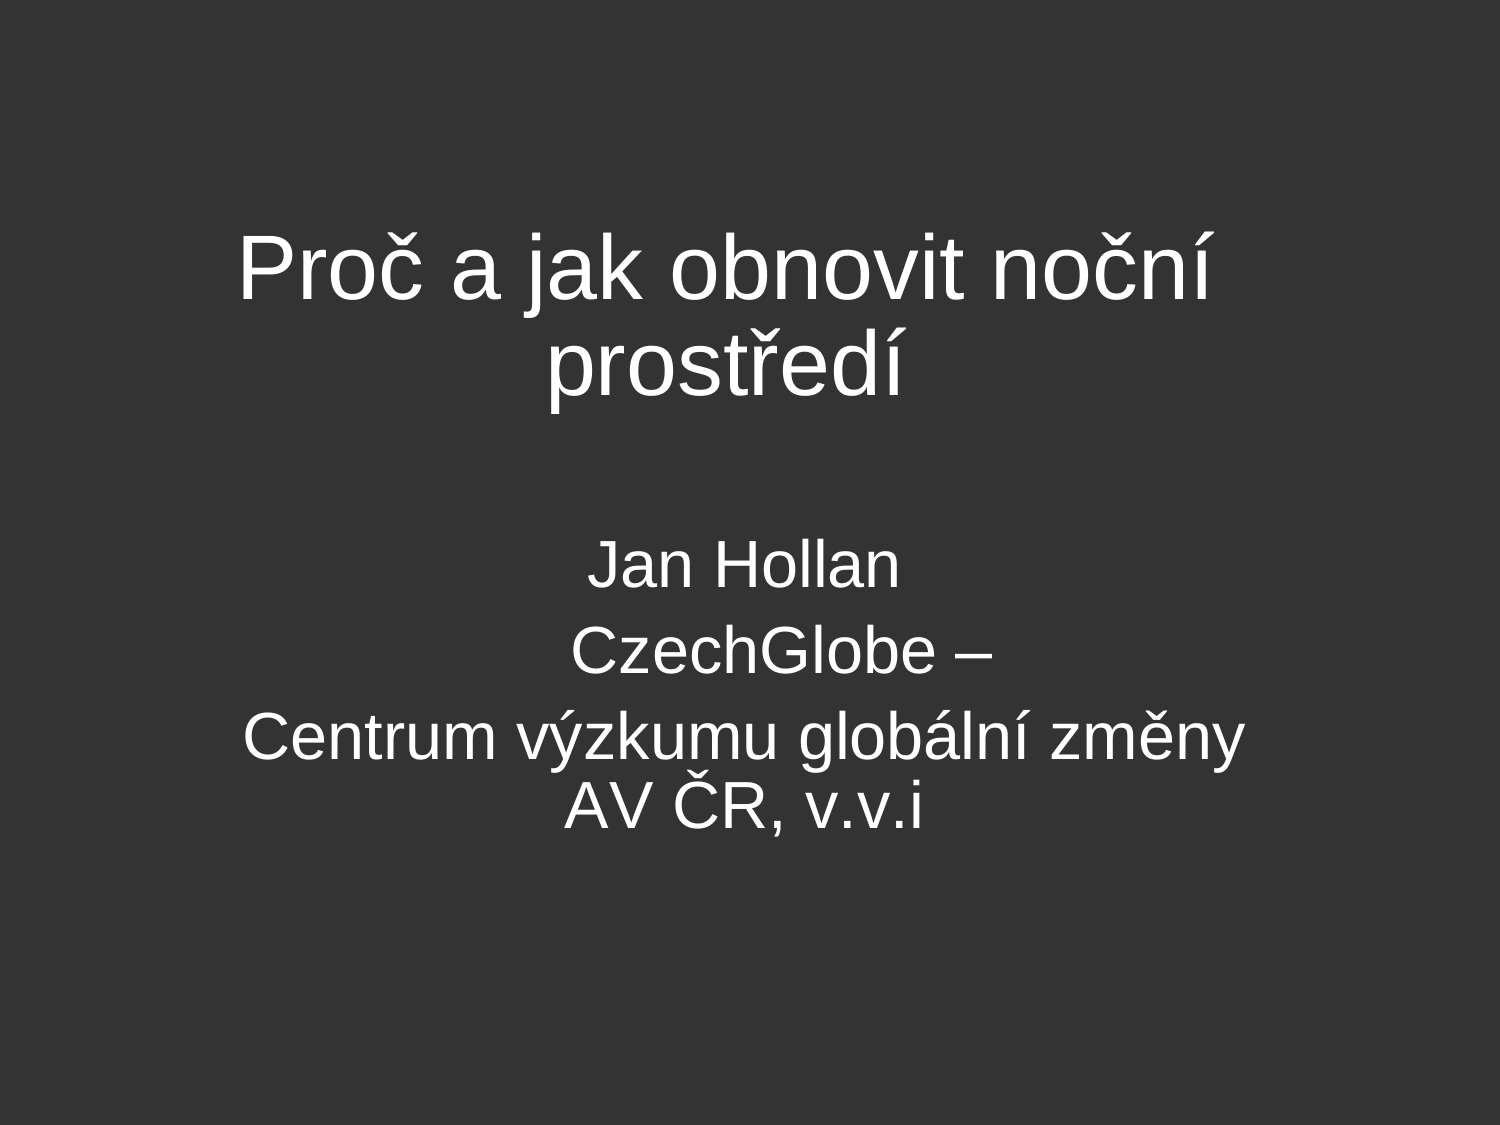

# Proč a jak obnovit noční prostředí
Jan Hollan
 CzechGlobe –
Centrum výzkumu globální změny AV ČR, v.v.i